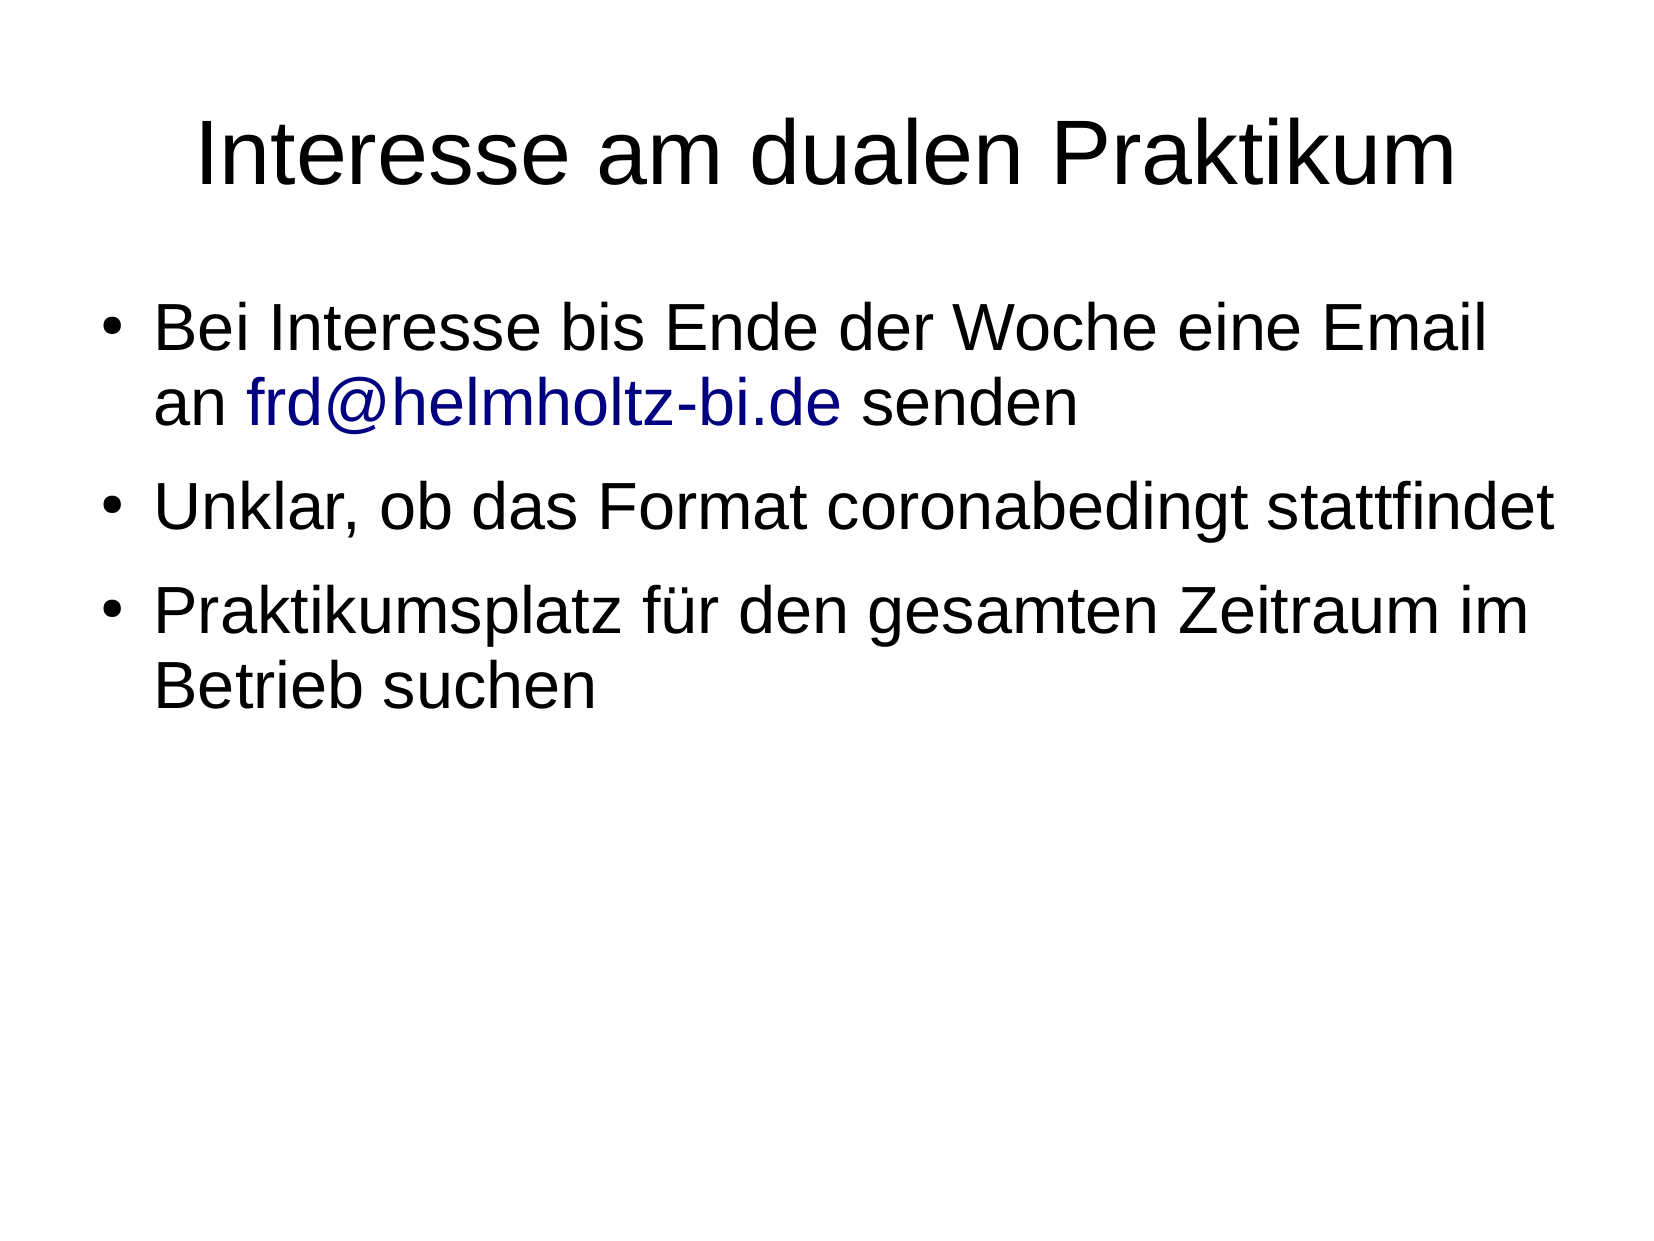

# Interesse am dualen Praktikum
Bei Interesse bis Ende der Woche eine Email an frd@helmholtz-bi.de senden
Unklar, ob das Format coronabedingt stattfindet
Praktikumsplatz für den gesamten Zeitraum im Betrieb suchen